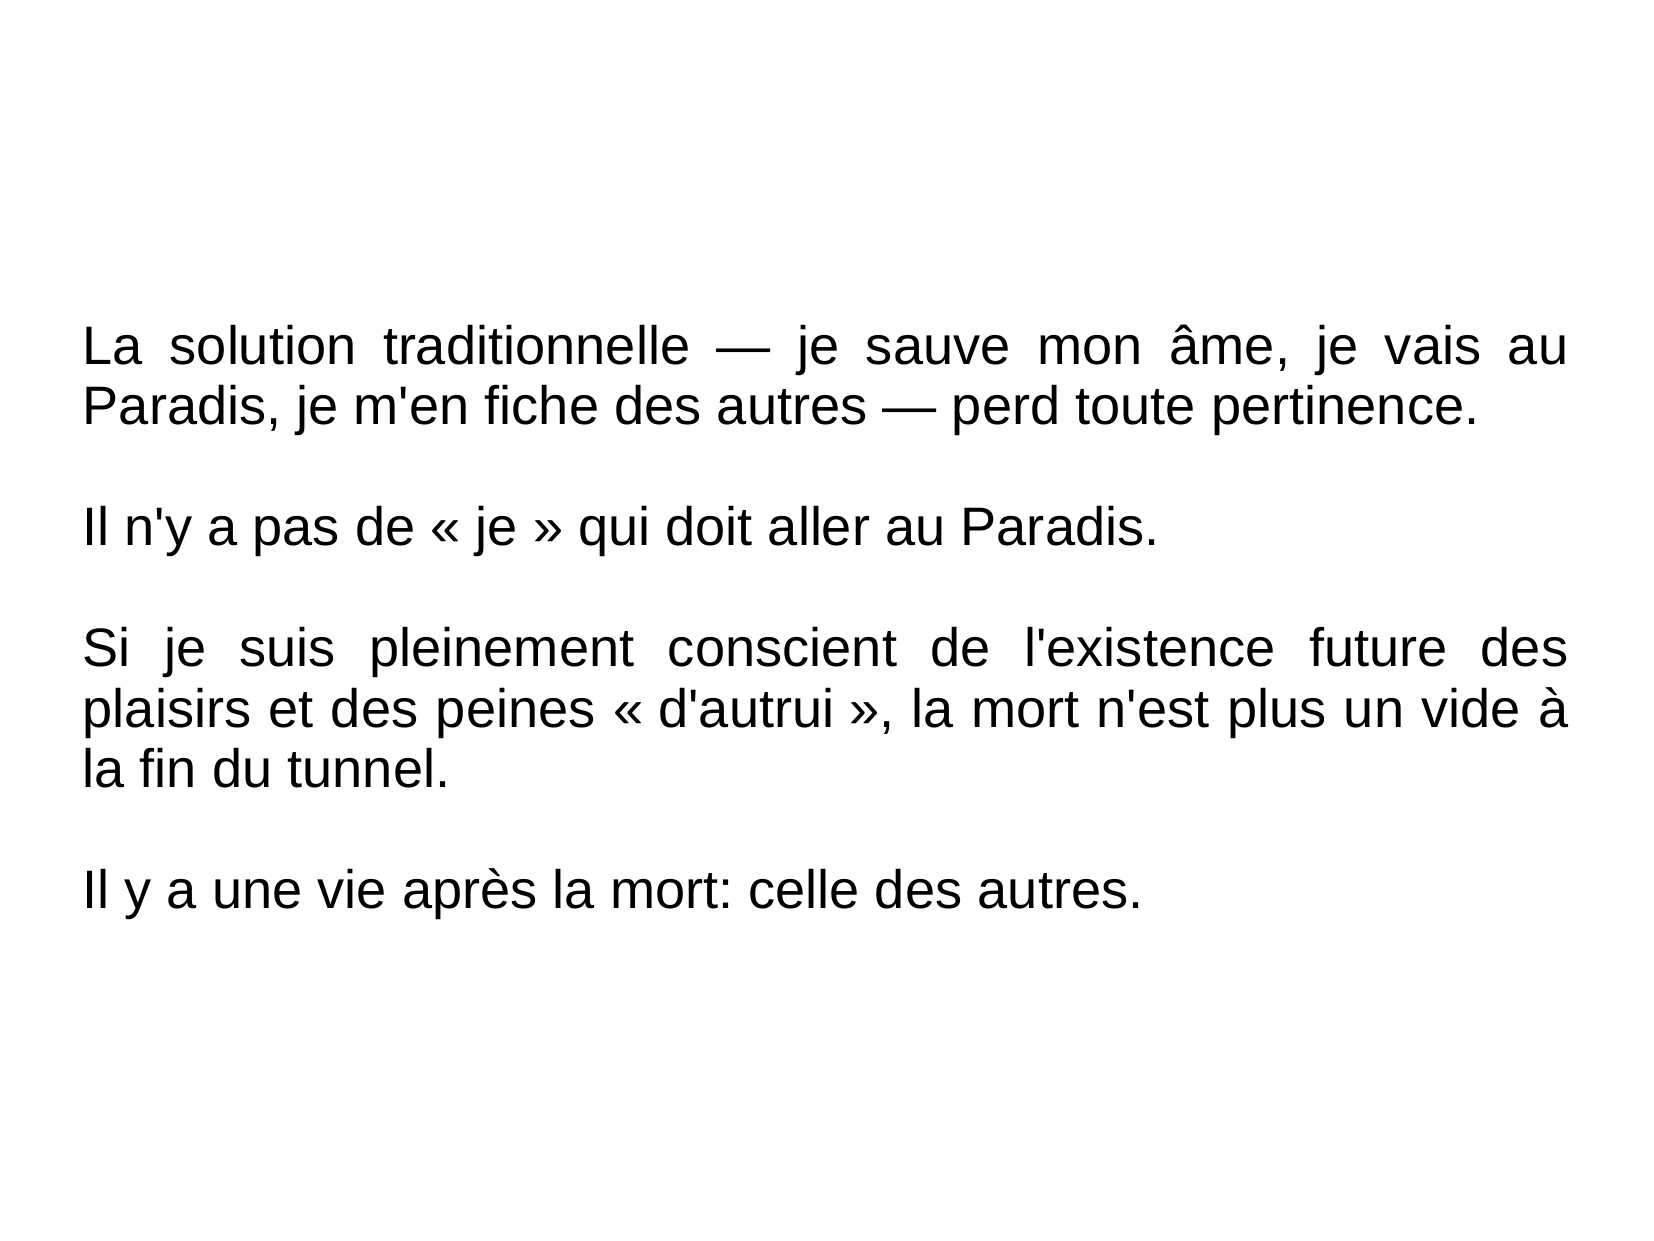

La solution traditionnelle — je sauve mon âme, je vais au Paradis, je m'en fiche des autres — perd toute pertinence.
Il n'y a pas de « je » qui doit aller au Paradis.
Si je suis pleinement conscient de l'existence future des plaisirs et des peines « d'autrui », la mort n'est plus un vide à la fin du tunnel.
Il y a une vie après la mort: celle des autres.